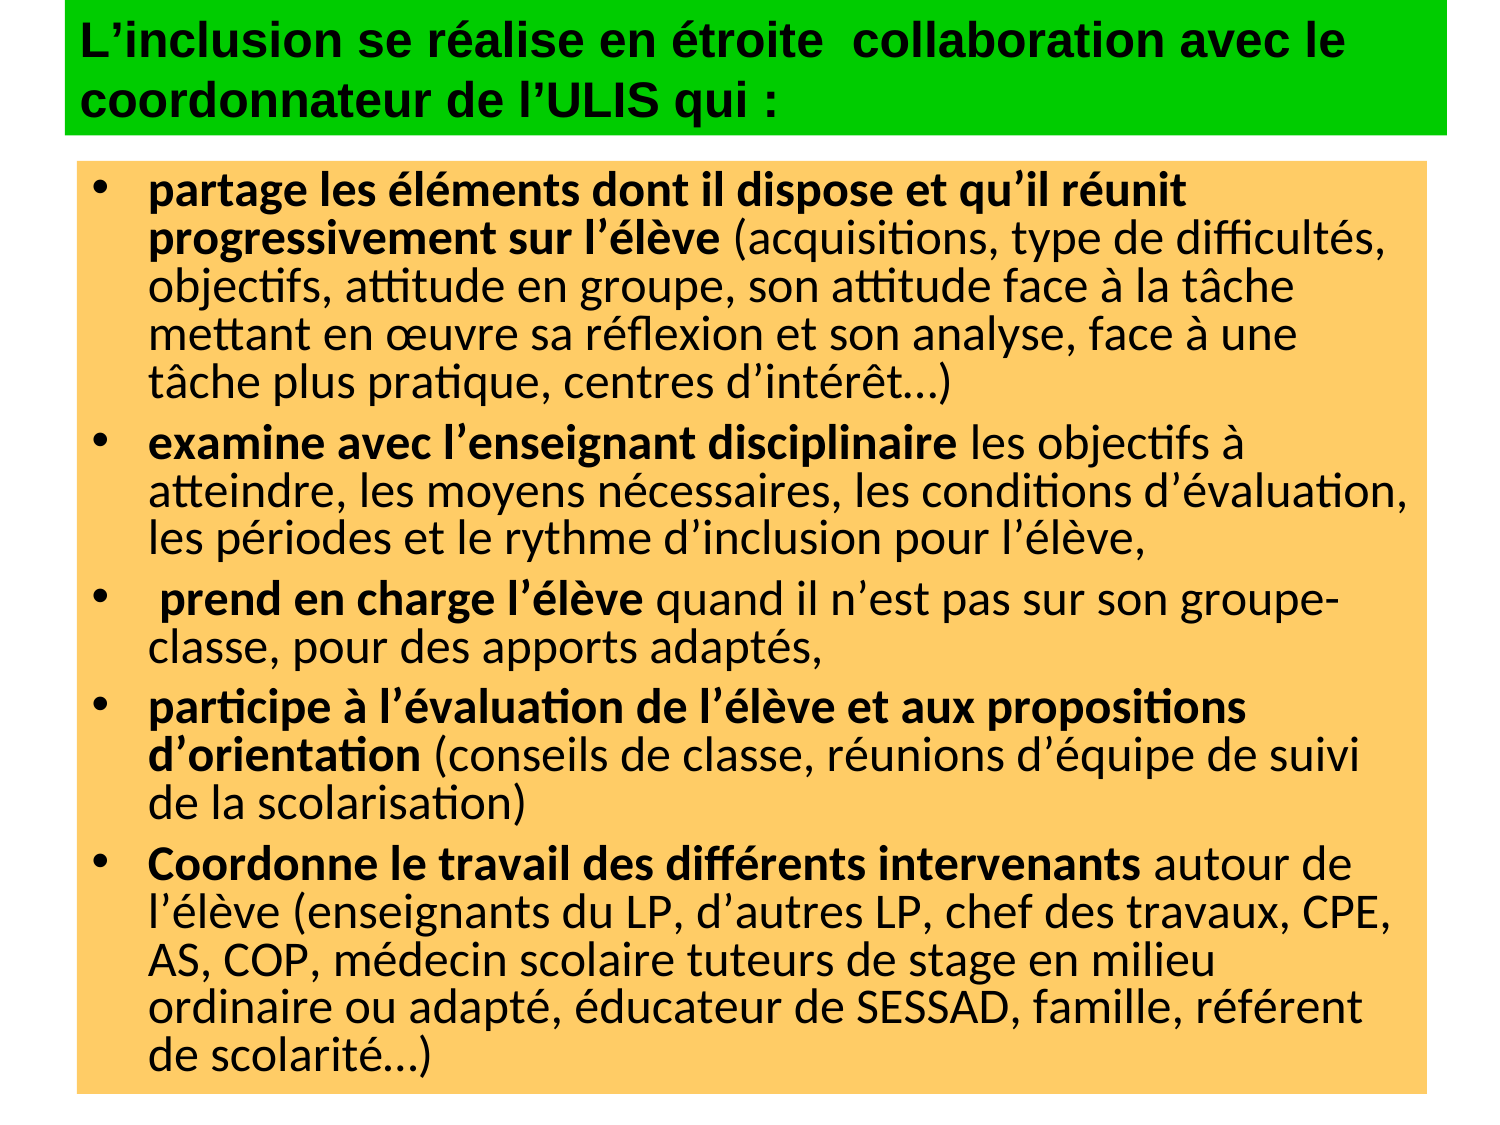

L’inclusion se réalise en étroite collaboration avec le coordonnateur de l’ULIS qui :
#
partage les éléments dont il dispose et qu’il réunit progressivement sur l’élève (acquisitions, type de difficultés, objectifs, attitude en groupe, son attitude face à la tâche mettant en œuvre sa réflexion et son analyse, face à une tâche plus pratique, centres d’intérêt…)
examine avec l’enseignant disciplinaire les objectifs à atteindre, les moyens nécessaires, les conditions d’évaluation, les périodes et le rythme d’inclusion pour l’élève,
 prend en charge l’élève quand il n’est pas sur son groupe-classe, pour des apports adaptés,
participe à l’évaluation de l’élève et aux propositions d’orientation (conseils de classe, réunions d’équipe de suivi de la scolarisation)
Coordonne le travail des différents intervenants autour de l’élève (enseignants du LP, d’autres LP, chef des travaux, CPE, AS, COP, médecin scolaire tuteurs de stage en milieu ordinaire ou adapté, éducateur de SESSAD, famille, référent de scolarité…)